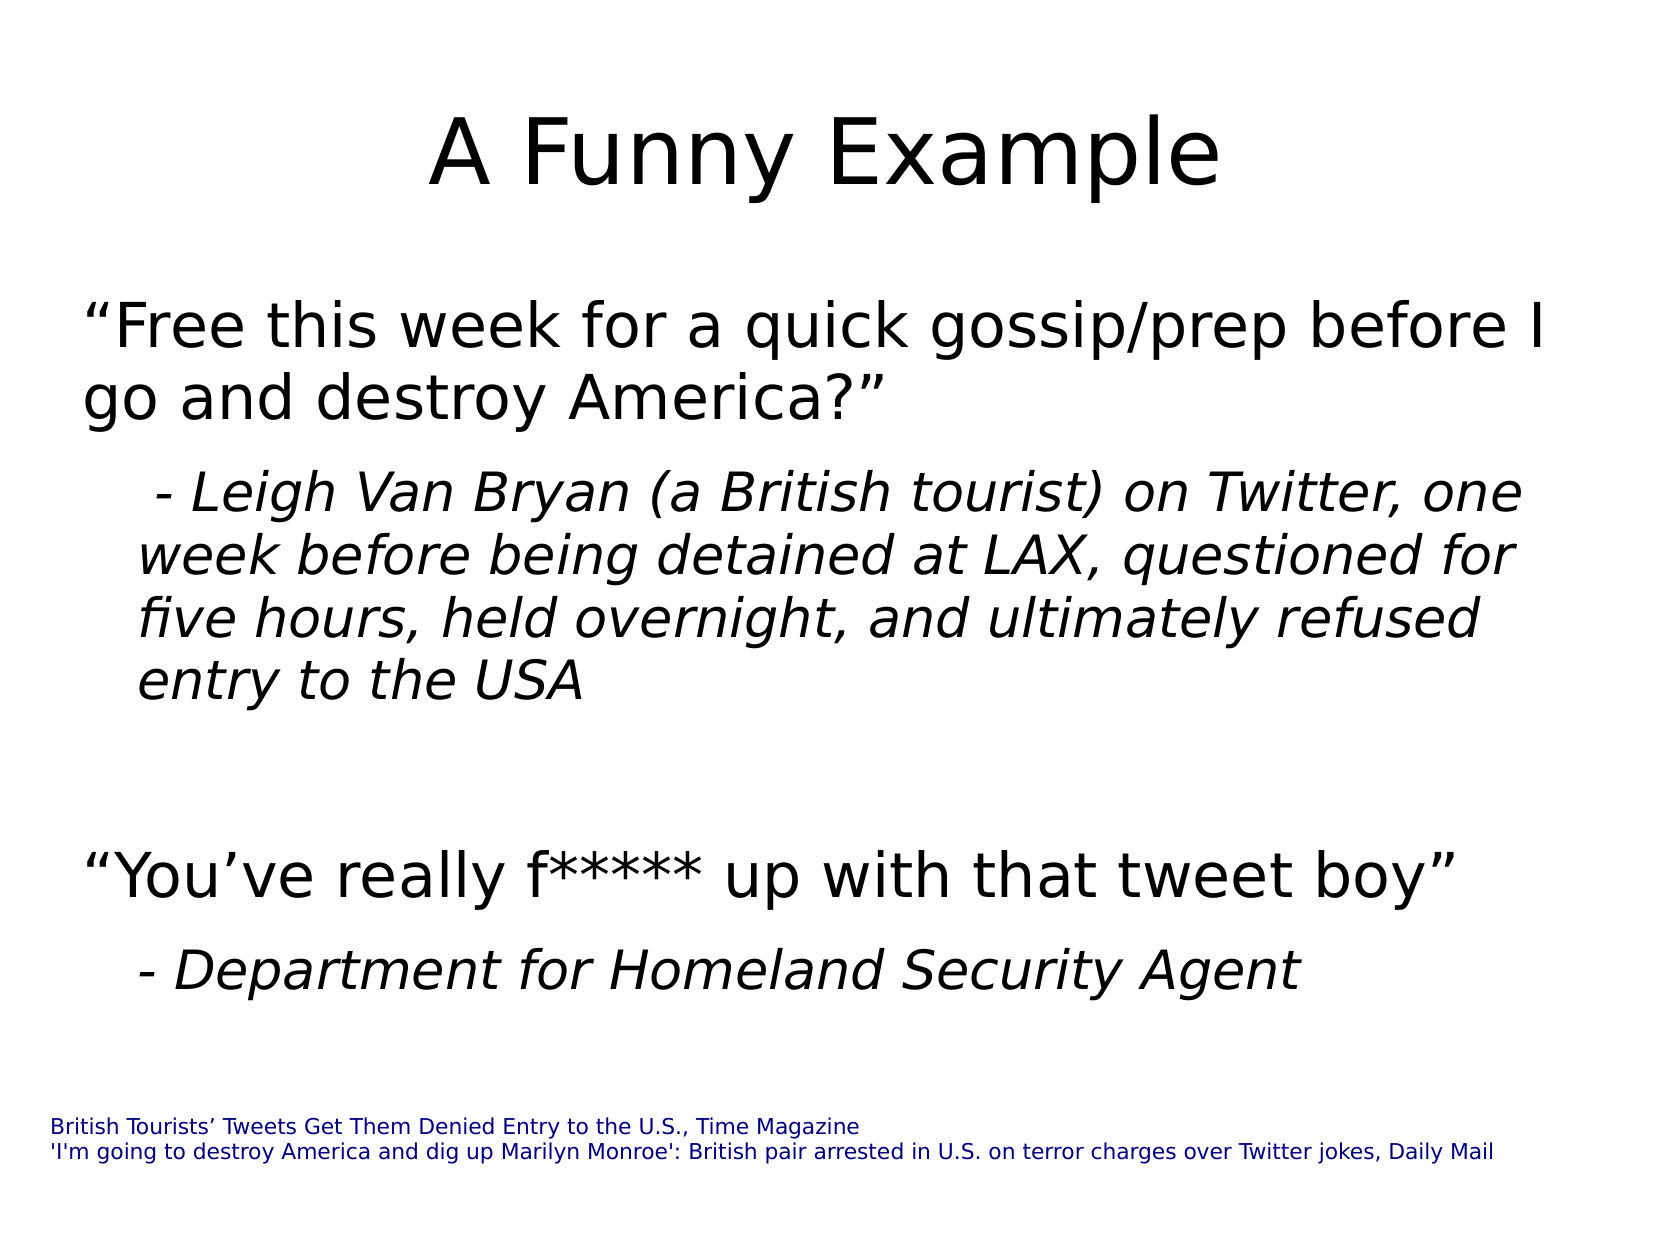

# A Funny Example
“Free this week for a quick gossip/prep before I go and destroy America?”
 - Leigh Van Bryan (a British tourist) on Twitter, one week before being detained at LAX, questioned for five hours, held overnight, and ultimately refused entry to the USA
“You’ve really f***** up with that tweet boy”
- Department for Homeland Security Agent
British Tourists’ Tweets Get Them Denied Entry to the U.S., Time Magazine
'I'm going to destroy America and dig up Marilyn Monroe': British pair arrested in U.S. on terror charges over Twitter jokes, Daily Mail